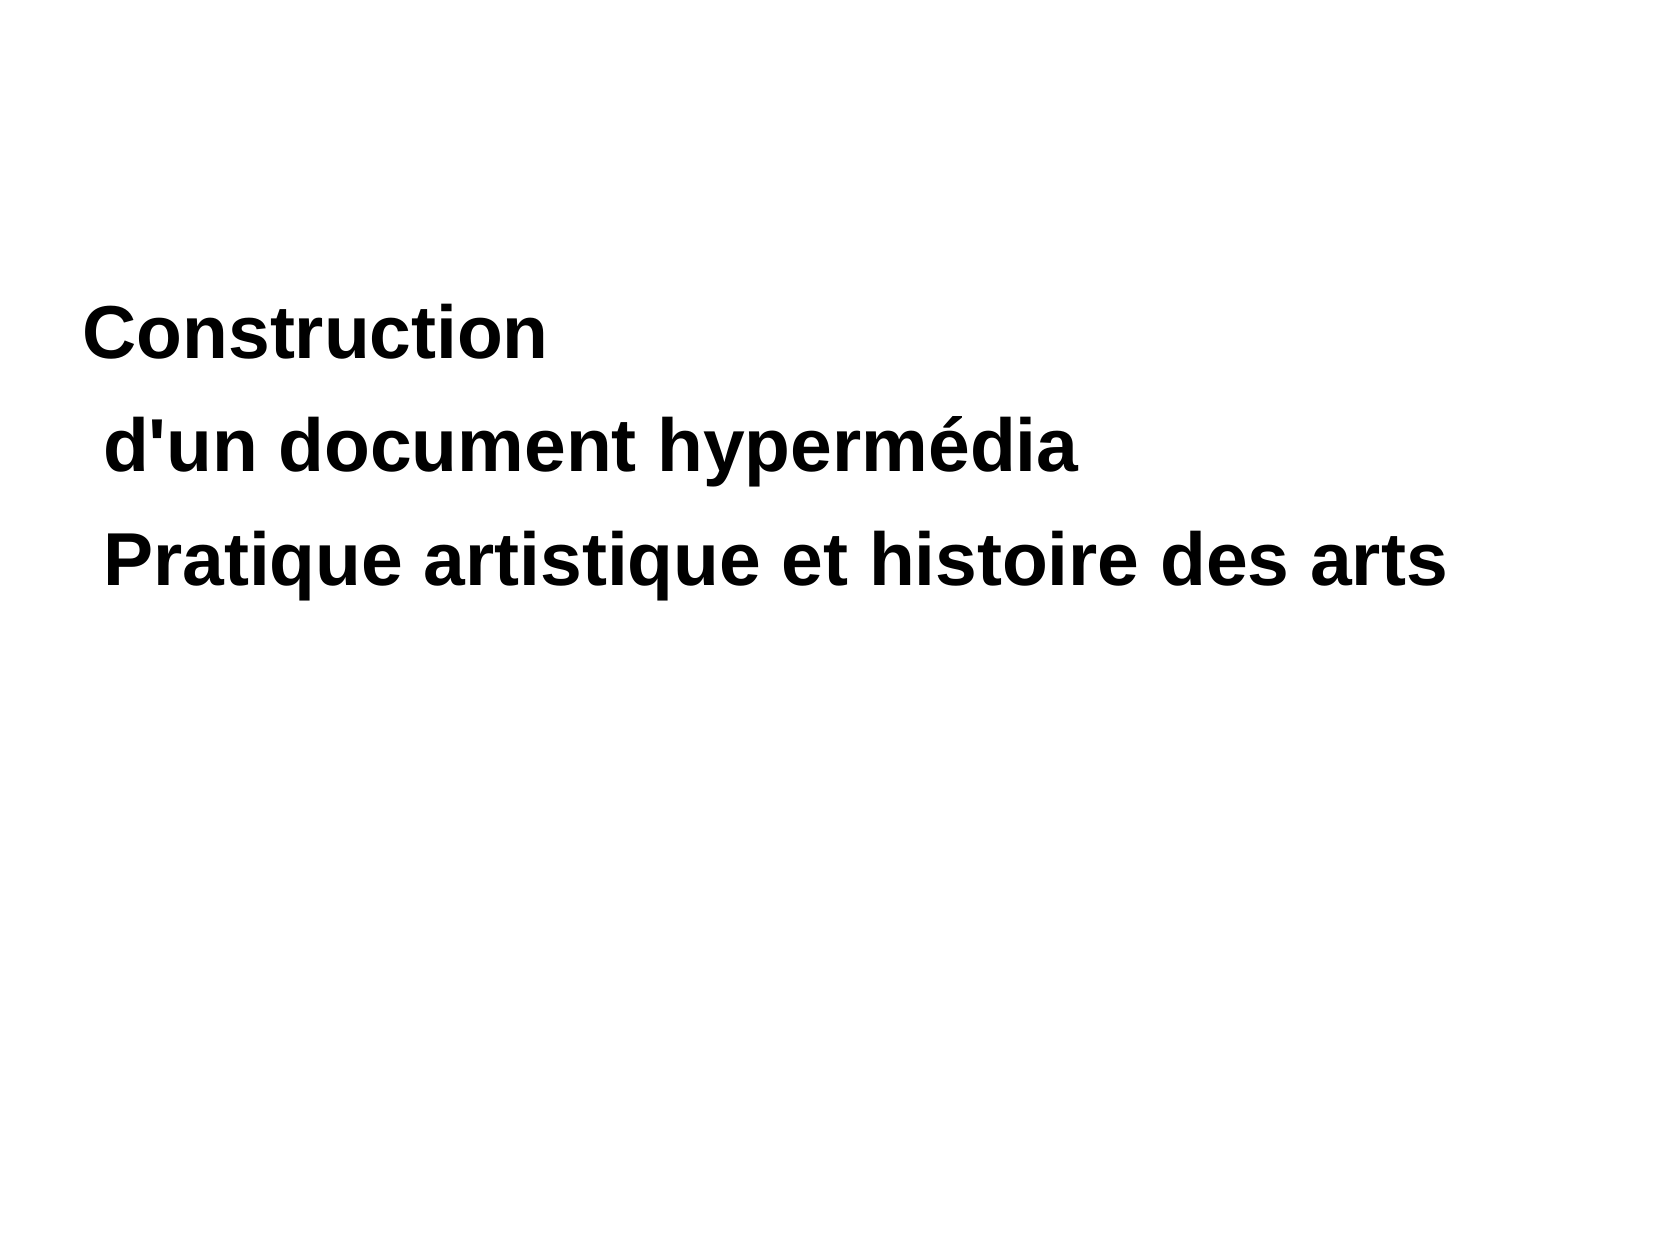

#
Construction
 d'un document hypermédia
 Pratique artistique et histoire des arts